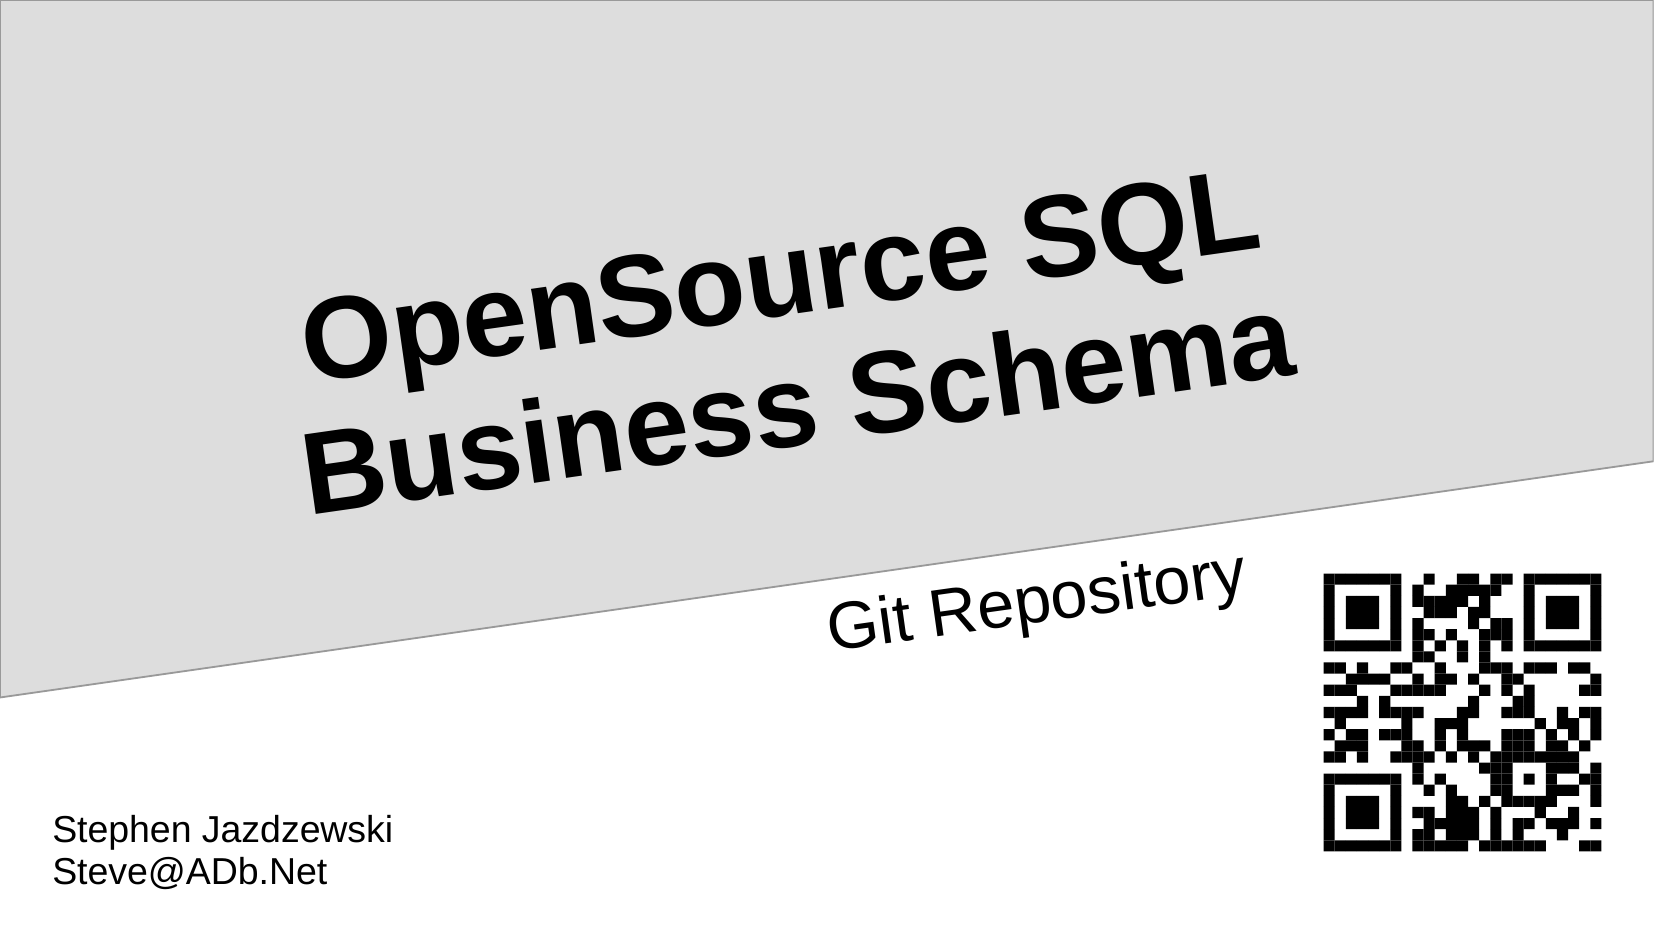

# OpenSource SQL Business Schema
 Git Repository
Stephen Jazdzewski
Steve@ADb.Net